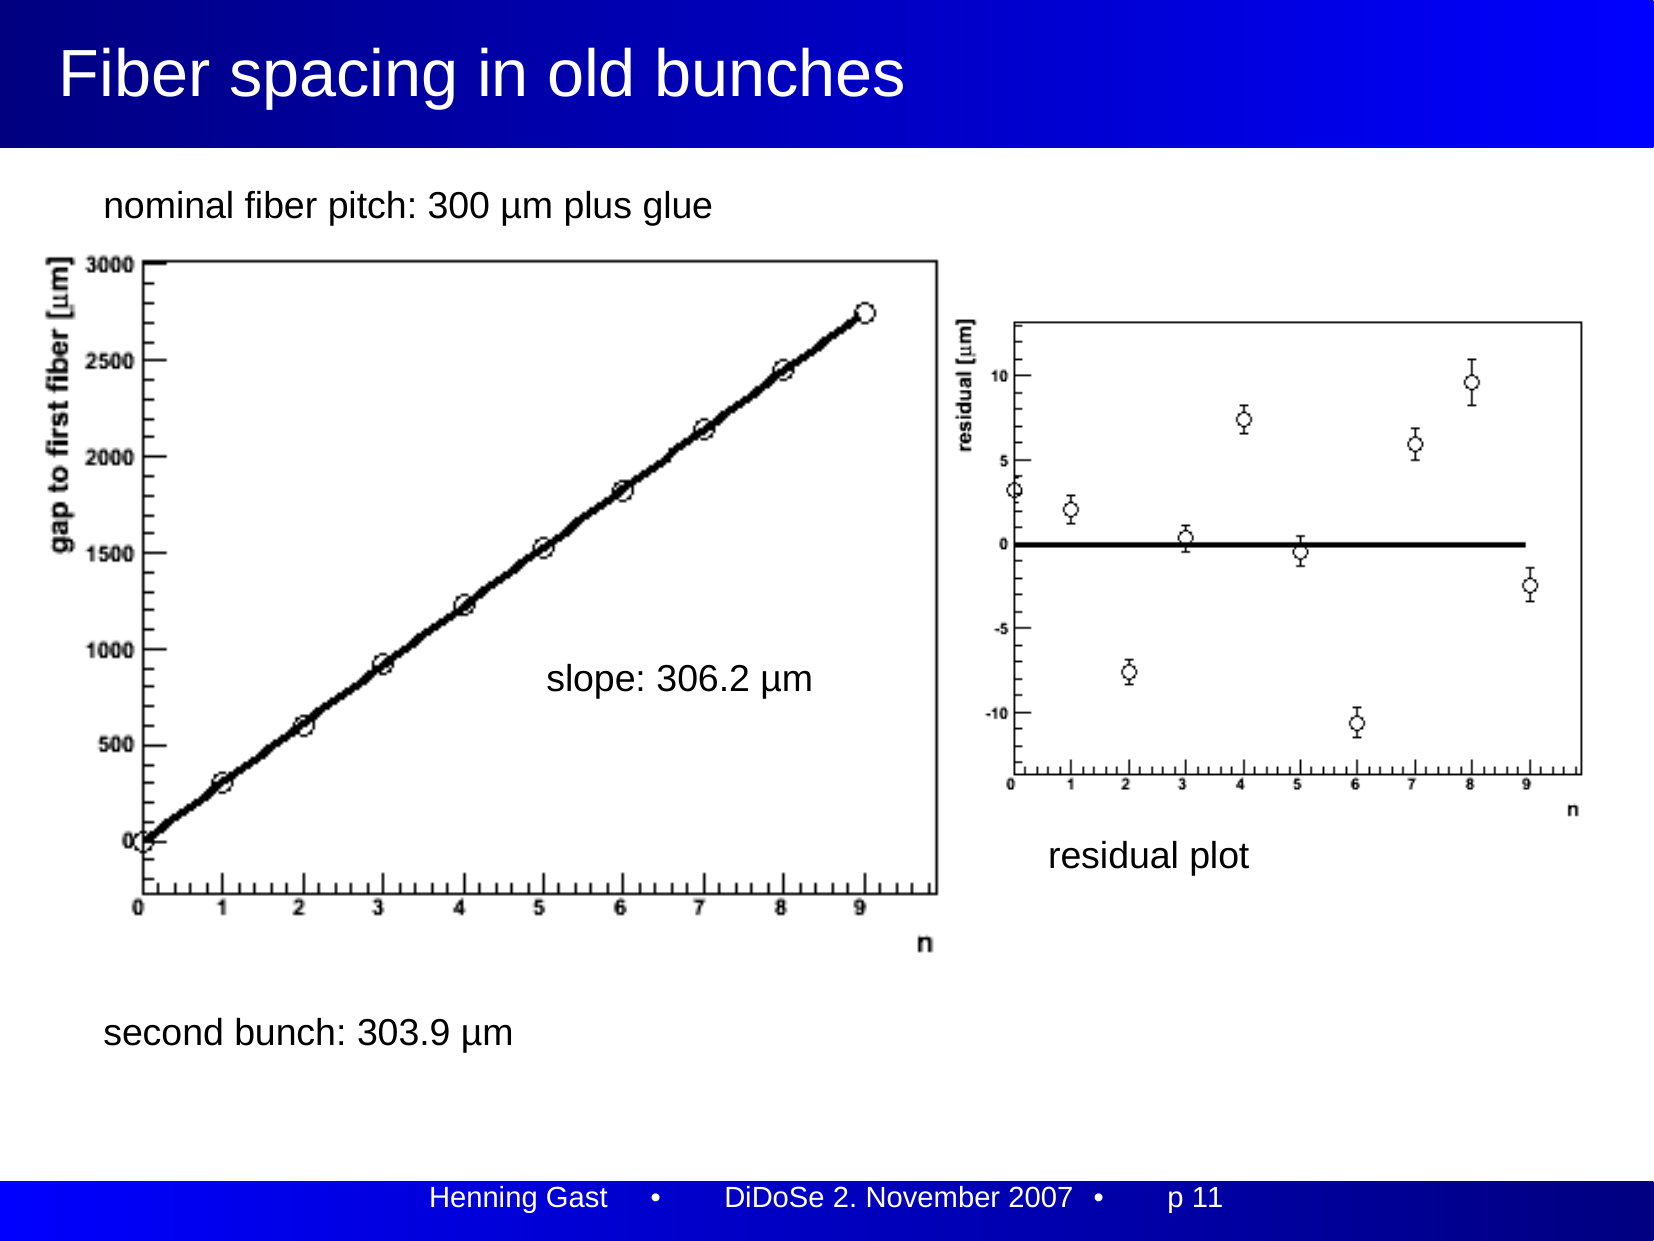

# Fiber spacing in old bunches
nominal fiber pitch: 300 µm plus glue
slope: 306.2 µm
residual plot
second bunch: 303.9 µm